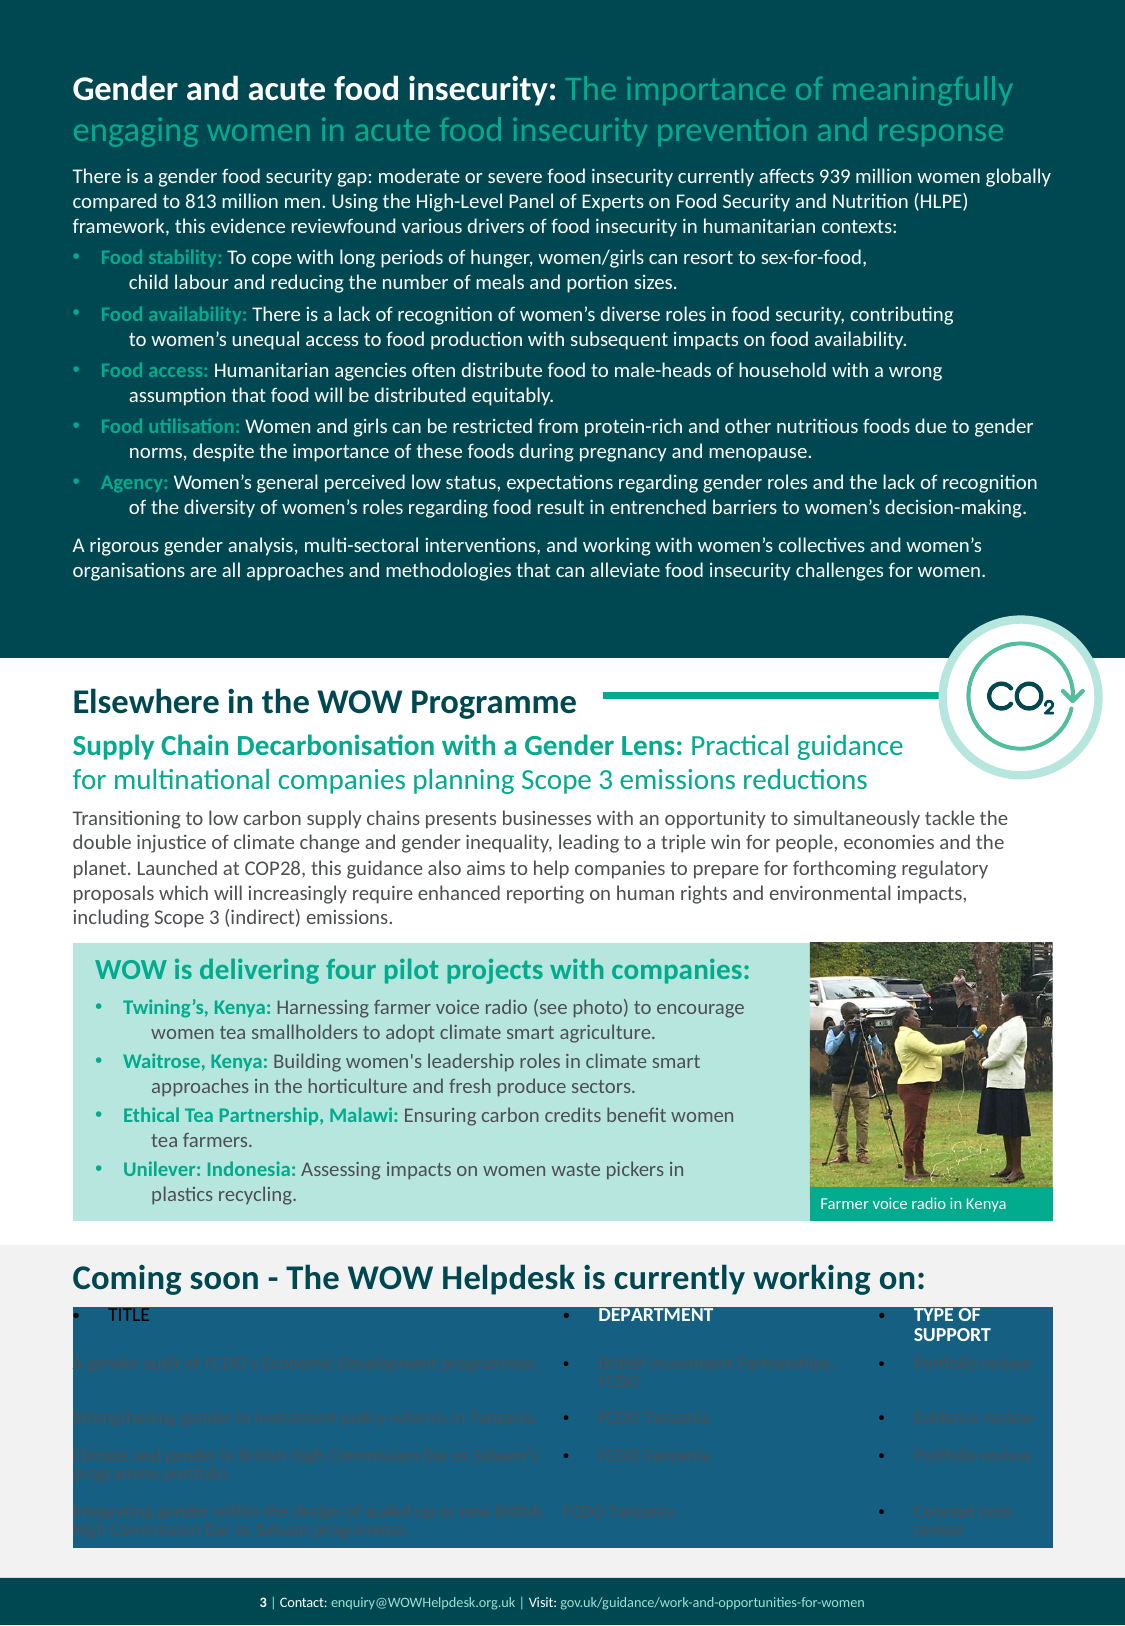

Gender and acute food insecurity: The importance of meaningfully engaging women in acute food insecurity prevention and response
There is a gender food security gap: moderate or severe food insecurity currently affects 939 million women globally compared to 813 million men. Using the High-Level Panel of Experts on Food Security and Nutrition (HLPE) framework, this evidence reviewfound various drivers of food insecurity in humanitarian contexts:
Food stability: To cope with long periods of hunger, women/girls can resort to sex-for-food, child labour and reducing the number of meals and portion sizes.
Food availability: There is a lack of recognition of women’s diverse roles in food security, contributing
to women’s unequal access to food production with subsequent impacts on food availability.
Food access: Humanitarian agencies often distribute food to male-heads of household with a wrong
assumption that food will be distributed equitably.
Food utilisation: Women and girls can be restricted from protein-rich and other nutritious foods due to gender norms, despite the importance of these foods during pregnancy and menopause.
Agency: Women’s general perceived low status, expectations regarding gender roles and the lack of recognition of the diversity of women’s roles regarding food result in entrenched barriers to women’s decision-making.
A rigorous gender analysis, multi-sectoral interventions, and working with women’s collectives and women’s organisations are all approaches and methodologies that can alleviate food insecurity challenges for women.
Elsewhere in the WOW Programme
Supply Chain Decarbonisation with a Gender Lens: Practical guidance
for multinational companies planning Scope 3 emissions reductions
Transitioning to low carbon supply chains presents businesses with an opportunity to simultaneously tackle the double injustice of climate change and gender inequality, leading to a triple win for people, economies and the planet. Launched at COP28, this guidance also aims to help companies to prepare for forthcoming regulatory proposals which will increasingly require enhanced reporting on human rights and environmental impacts,
including Scope 3 (indirect) emissions.
WOW is delivering four pilot projects with companies:
Twining’s, Kenya: Harnessing farmer voice radio (see photo) to encourage women tea smallholders to adopt climate smart agriculture.
Waitrose, Kenya: Building women's leadership roles in climate smart approaches in the horticulture and fresh produce sectors.
Ethical Tea Partnership, Malawi: Ensuring carbon credits benefit women tea farmers.
Unilever: Indonesia: Assessing impacts on women waste pickers in
plastics recycling.
Farmer voice radio in Kenya
Coming soon - The WOW Helpdesk is currently working on:
| TITLE | DEPARTMENT | TYPE OF SUPPORT |
| --- | --- | --- |
| A gender audit of FCDO’s Economic Development programmes | British Investment Partnerships, FCDO | Portfolio review |
| Strengthening gender in investment policy reforms in Tanzania | FCDO Tanzania | Evidence review |
| Climate and gender in British High Commission Dar es Salaam’s programme portfolio | FCDO Tanzania | Portfolio review |
| Integrating gender within the design of scaled-up or new British High Commission Dar es Salaam programmes | FCDO Tanzania | Concept note review |
 | Contact: enquiry@WOWHelpdesk.org.uk | Visit: gov.uk/guidance/work-and-opportunities-for-women